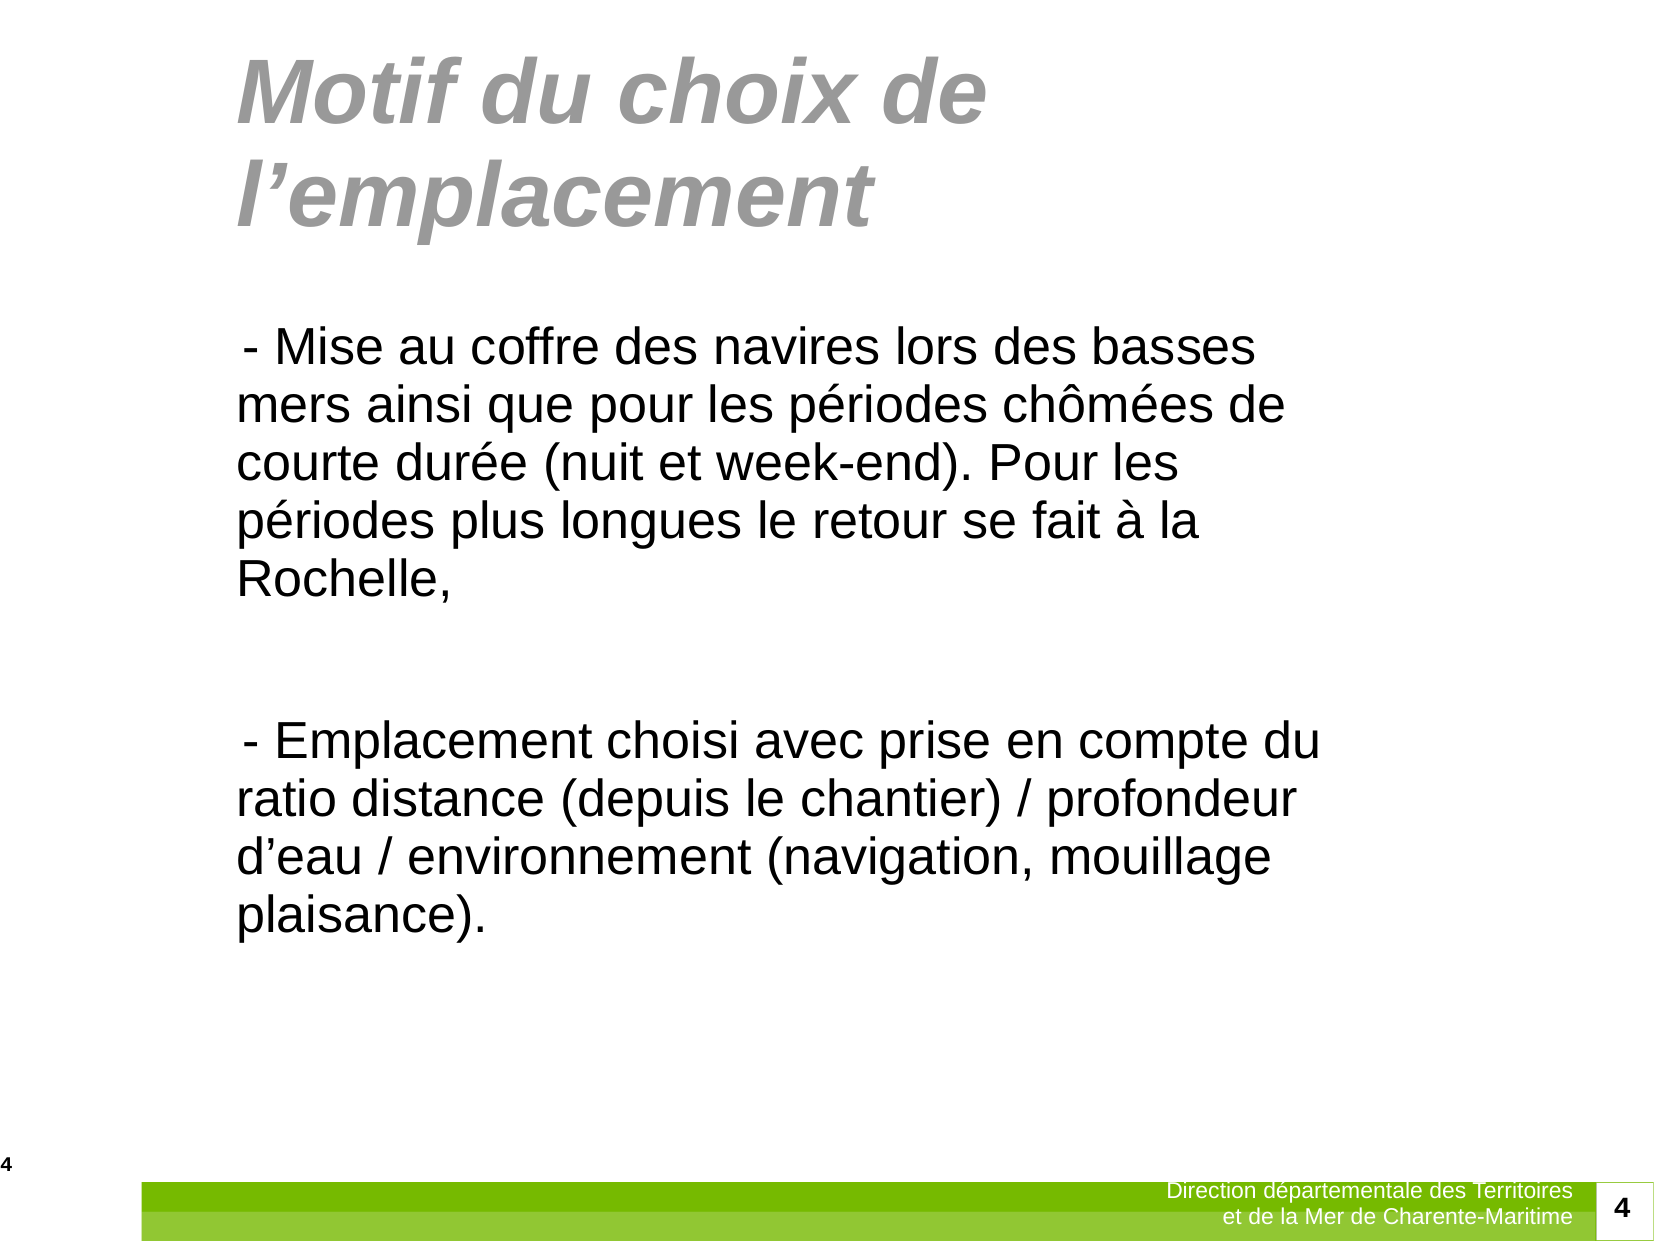

# Motif du choix de l’emplacement
- Mise au coffre des navires lors des basses mers ainsi que pour les périodes chômées de courte durée (nuit et week-end). Pour les périodes plus longues le retour se fait à la Rochelle,
- Emplacement choisi avec prise en compte du ratio distance (depuis le chantier) / profondeur d’eau / environnement (navigation, mouillage plaisance).
4